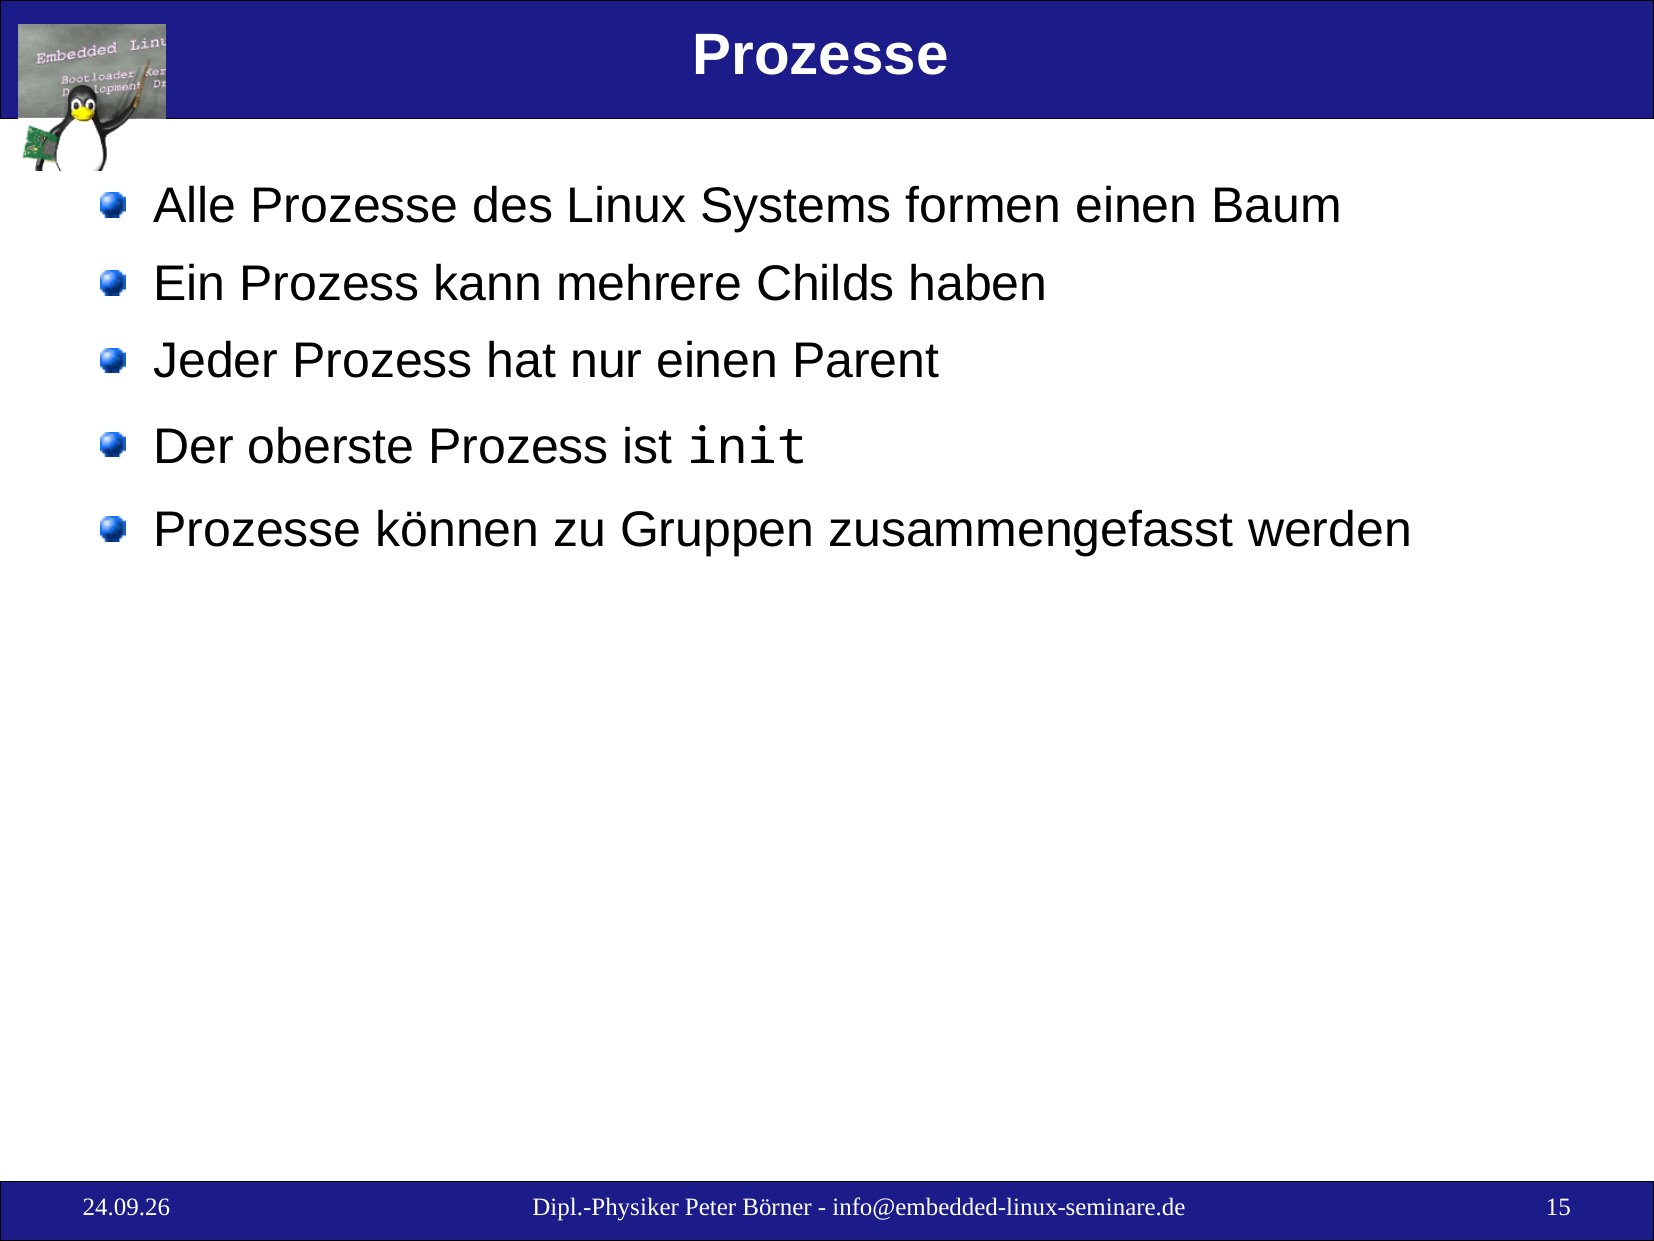

# Prozesse
Alle Prozesse des Linux Systems formen einen Baum
Ein Prozess kann mehrere Childs haben
Jeder Prozess hat nur einen Parent
Der oberste Prozess ist init
Prozesse können zu Gruppen zusammengefasst werden
 Dipl.-Physiker Peter Börner - info@embedded-linux-seminare.de
15